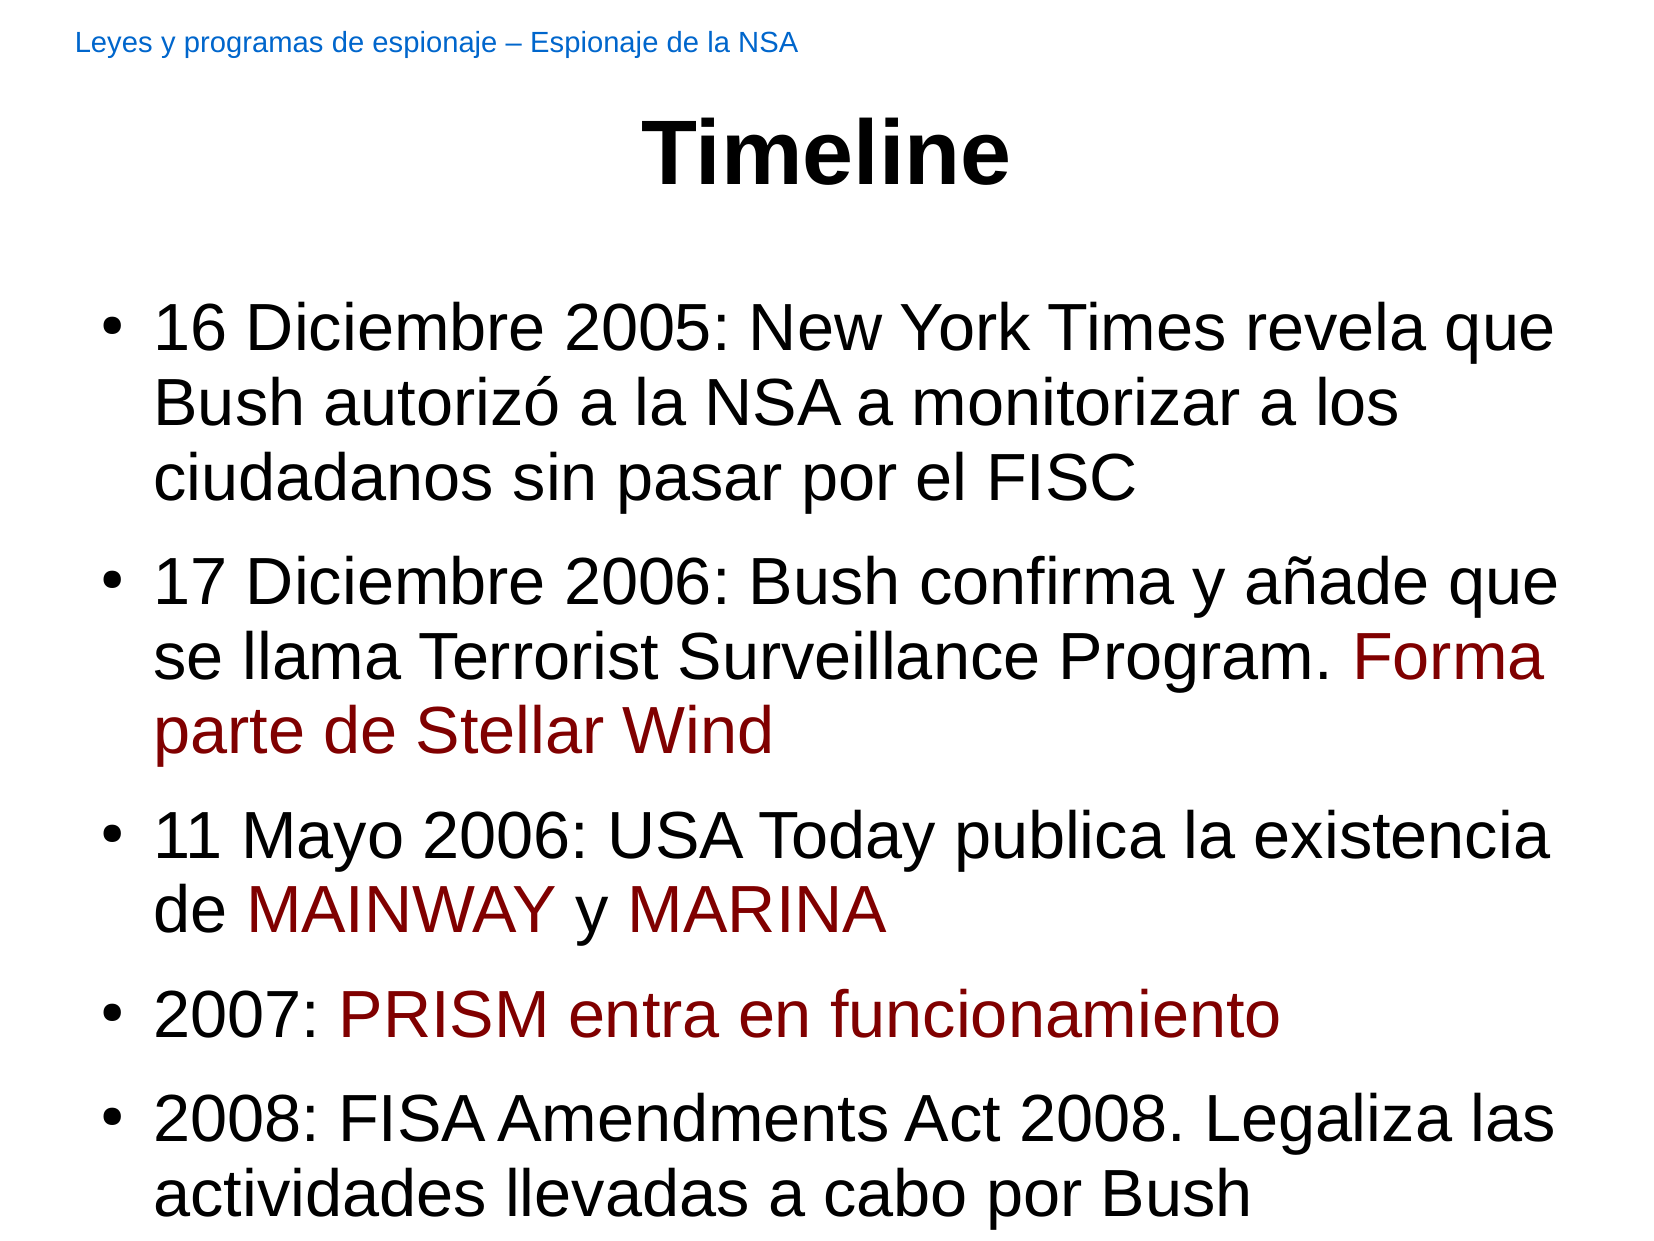

Leyes y programas de espionaje – Espionaje de la NSA
# Timeline
16 Diciembre 2005: New York Times revela que Bush autorizó a la NSA a monitorizar a los ciudadanos sin pasar por el FISC
17 Diciembre 2006: Bush confirma y añade que se llama Terrorist Surveillance Program. Forma parte de Stellar Wind
11 Mayo 2006: USA Today publica la existencia de MAINWAY y MARINA
2007: PRISM entra en funcionamiento
2008: FISA Amendments Act 2008. Legaliza las actividades llevadas a cabo por Bush
1 Junio 2013: Revelaciones de Snowden